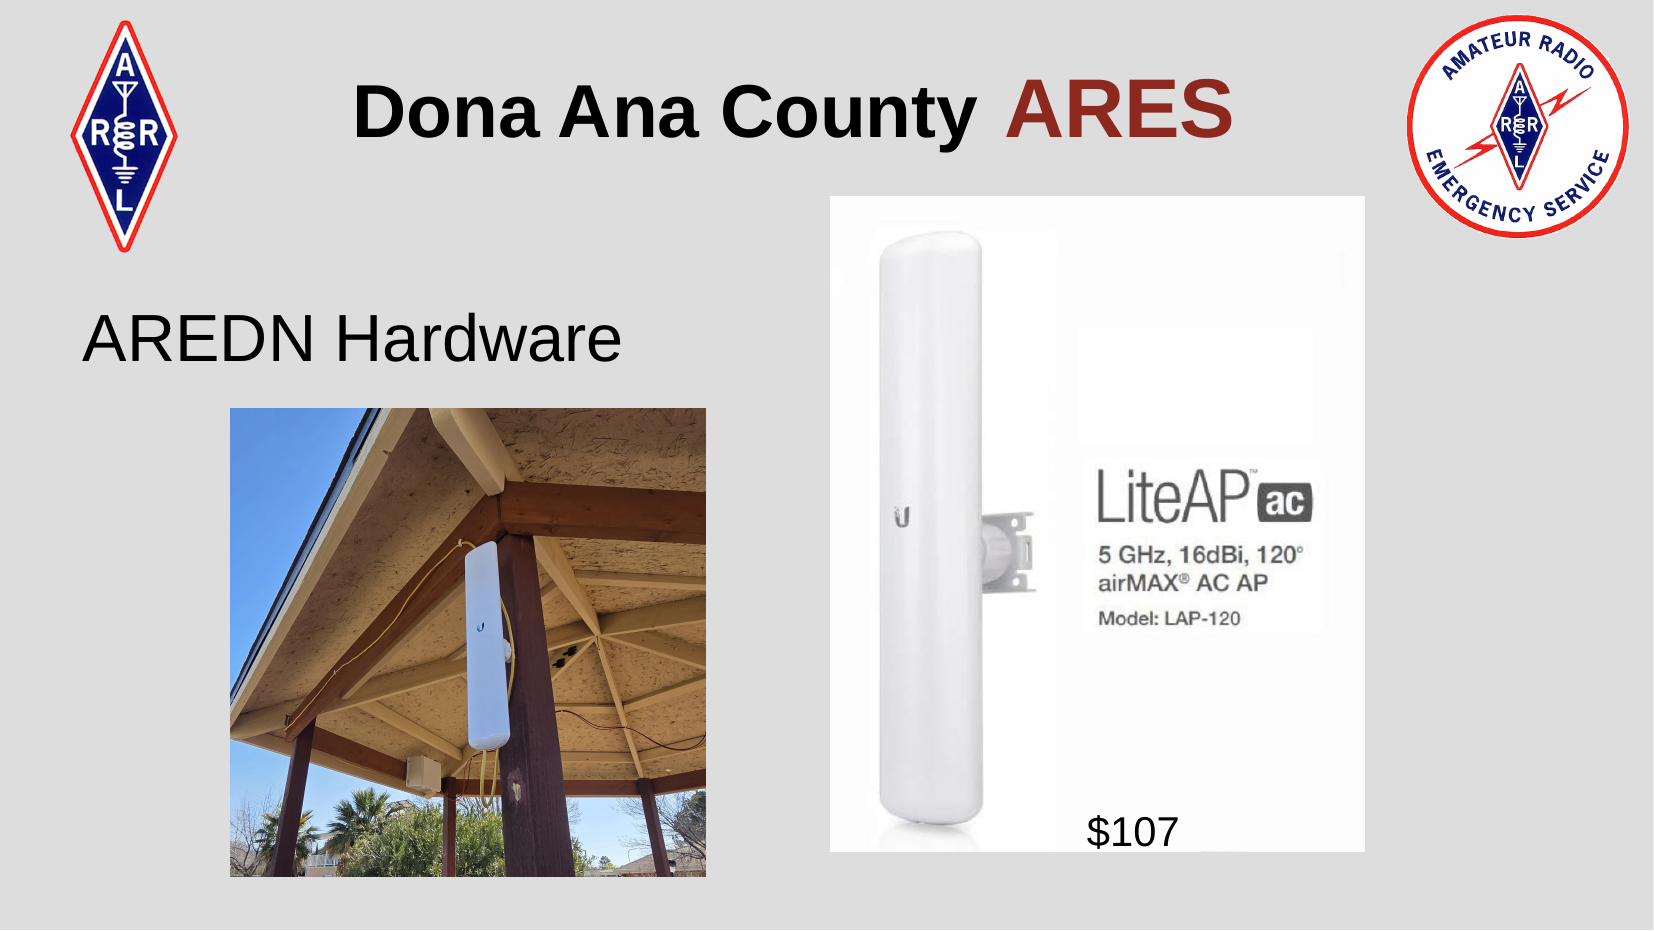

# Dona Ana County ARES
AREDN Hardware
$107